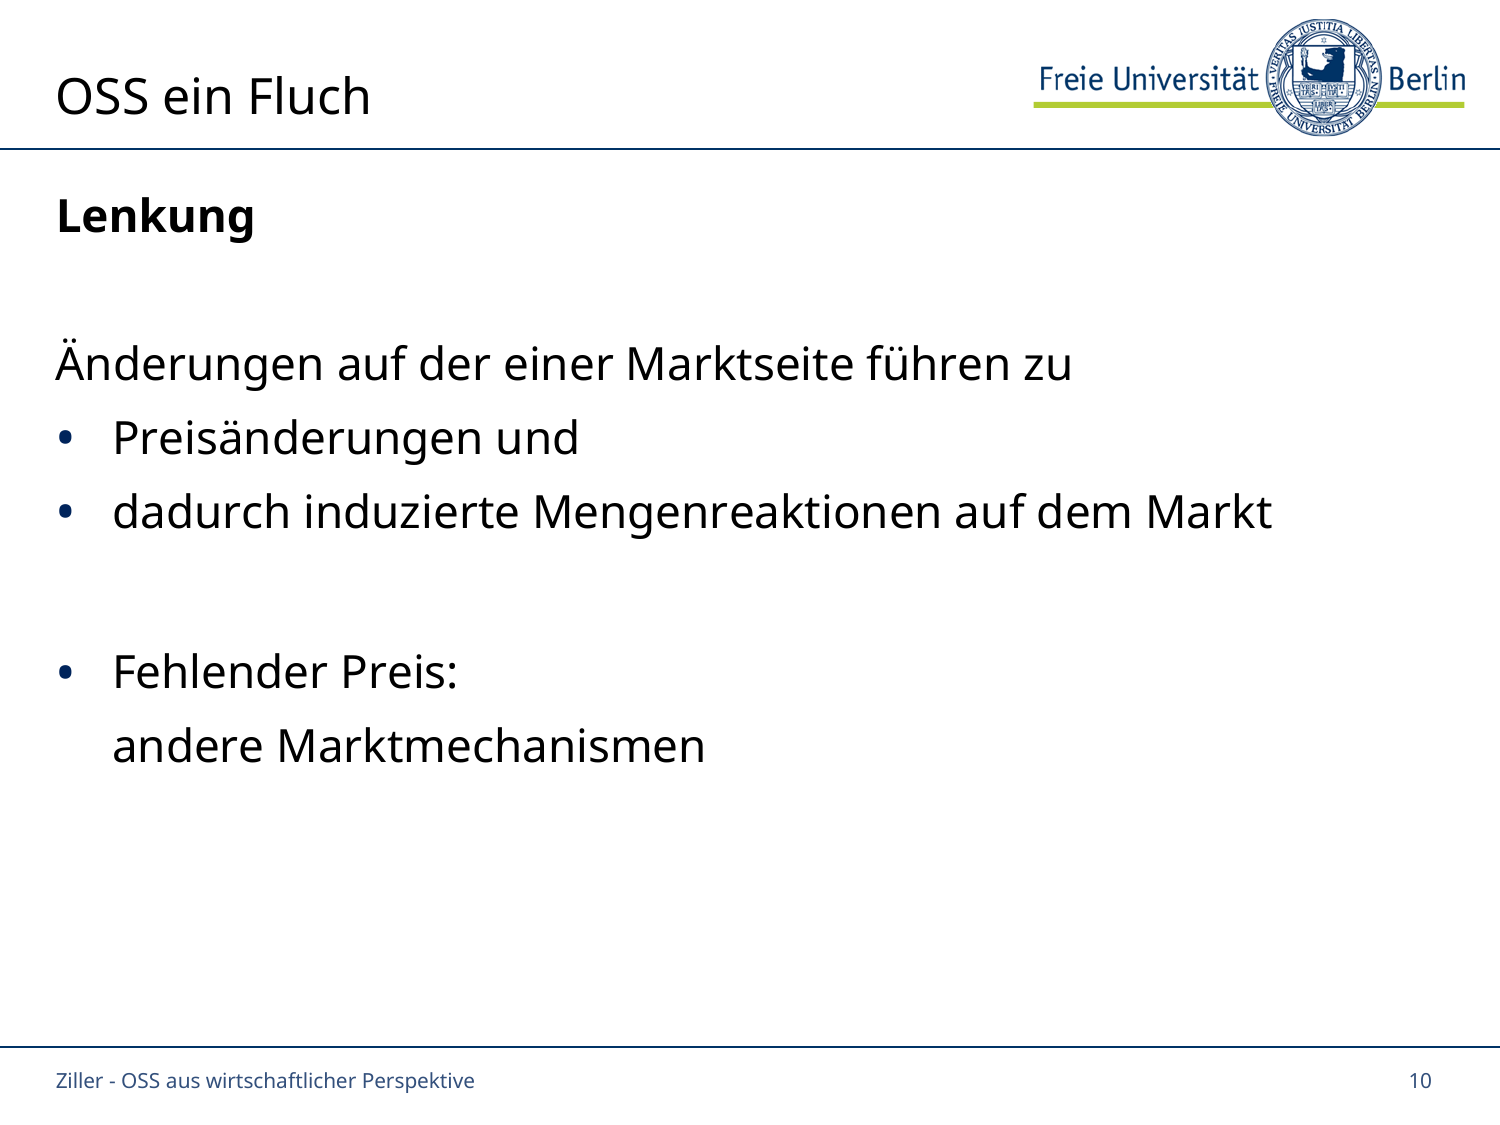

# OSS ein Fluch
Lenkung
Änderungen auf der einer Marktseite führen zu
Preisänderungen und
dadurch induzierte Mengenreaktionen auf dem Markt
Fehlender Preis:
andere Marktmechanismen
Ziller - OSS aus wirtschaftlicher Perspektive
10